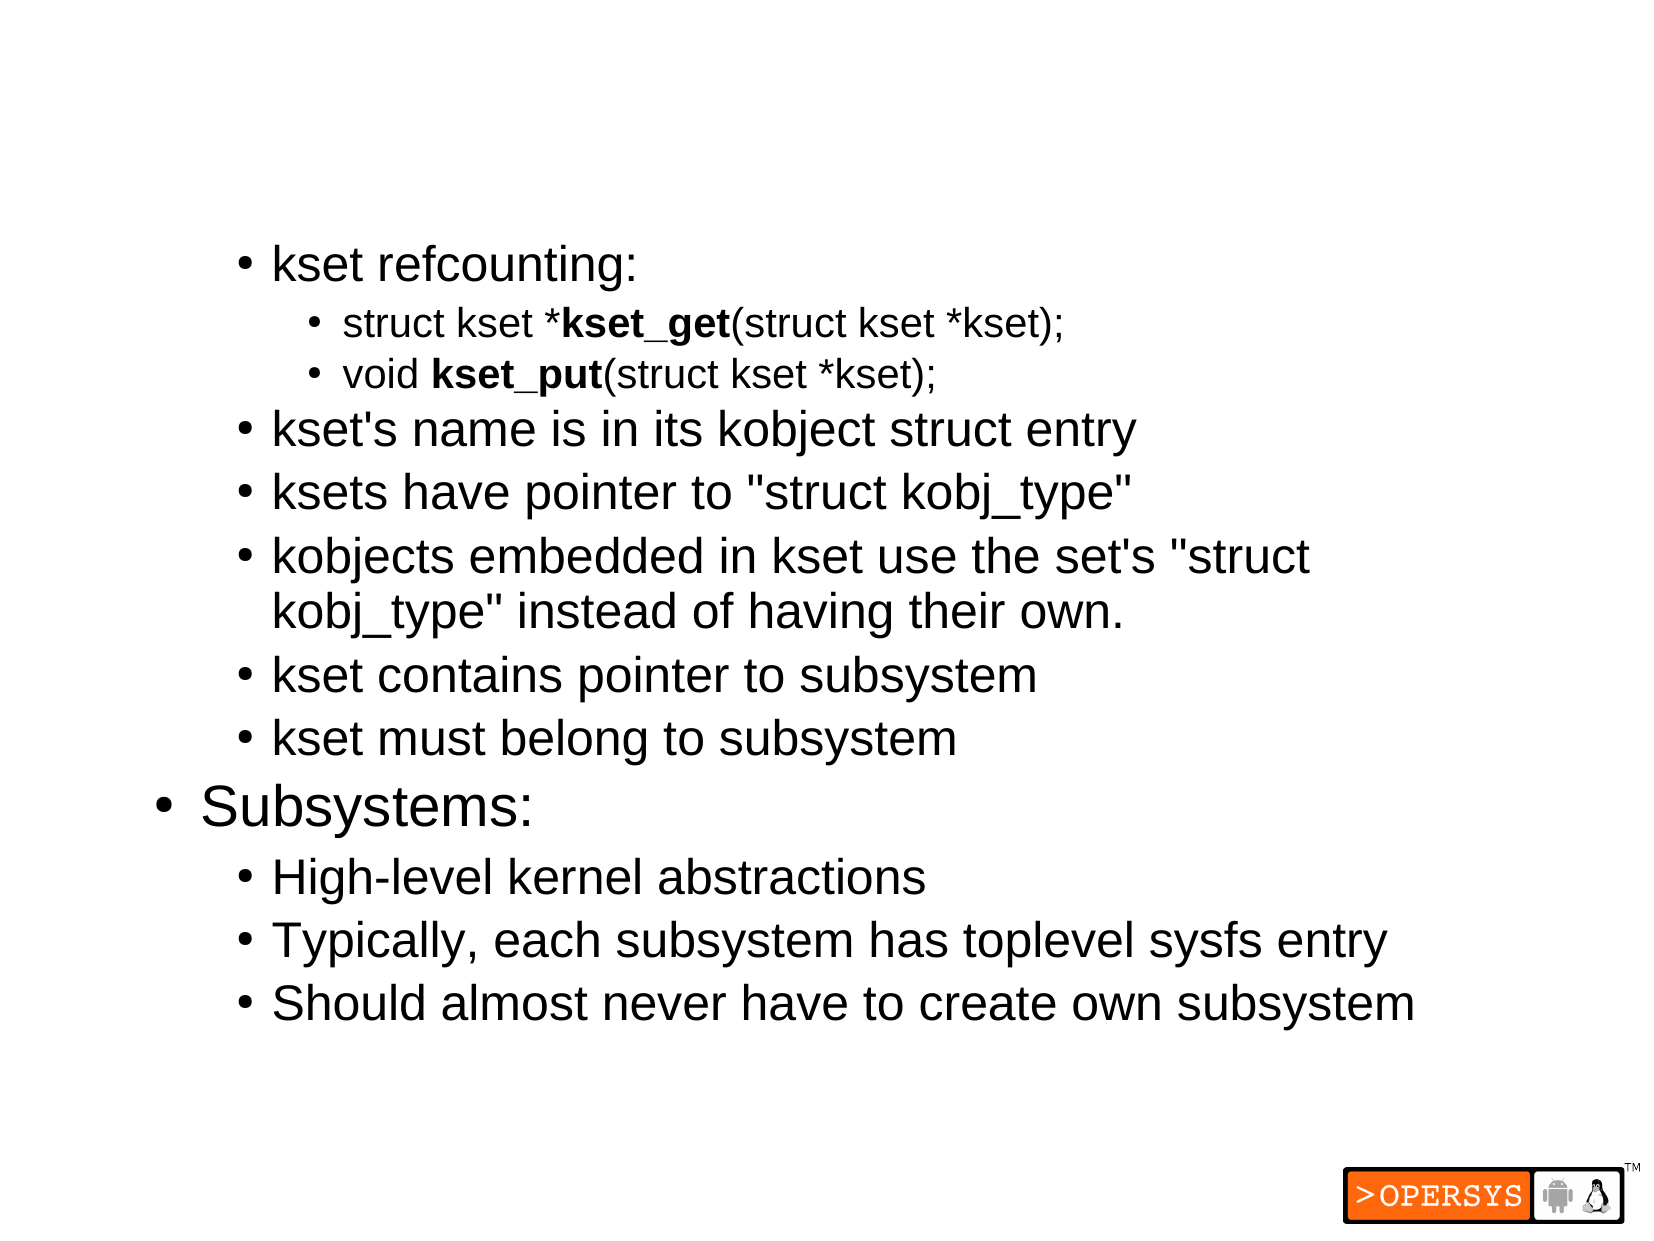

# kset refcounting:
struct kset *kset_get(struct kset *kset);
void kset_put(struct kset *kset);
kset's name is in its kobject struct entry
ksets have pointer to "struct kobj_type"
kobjects embedded in kset use the set's "struct kobj_type" instead of having their own.
kset contains pointer to subsystem
kset must belong to subsystem
Subsystems:
High-level kernel abstractions
Typically, each subsystem has toplevel sysfs entry
Should almost never have to create own subsystem